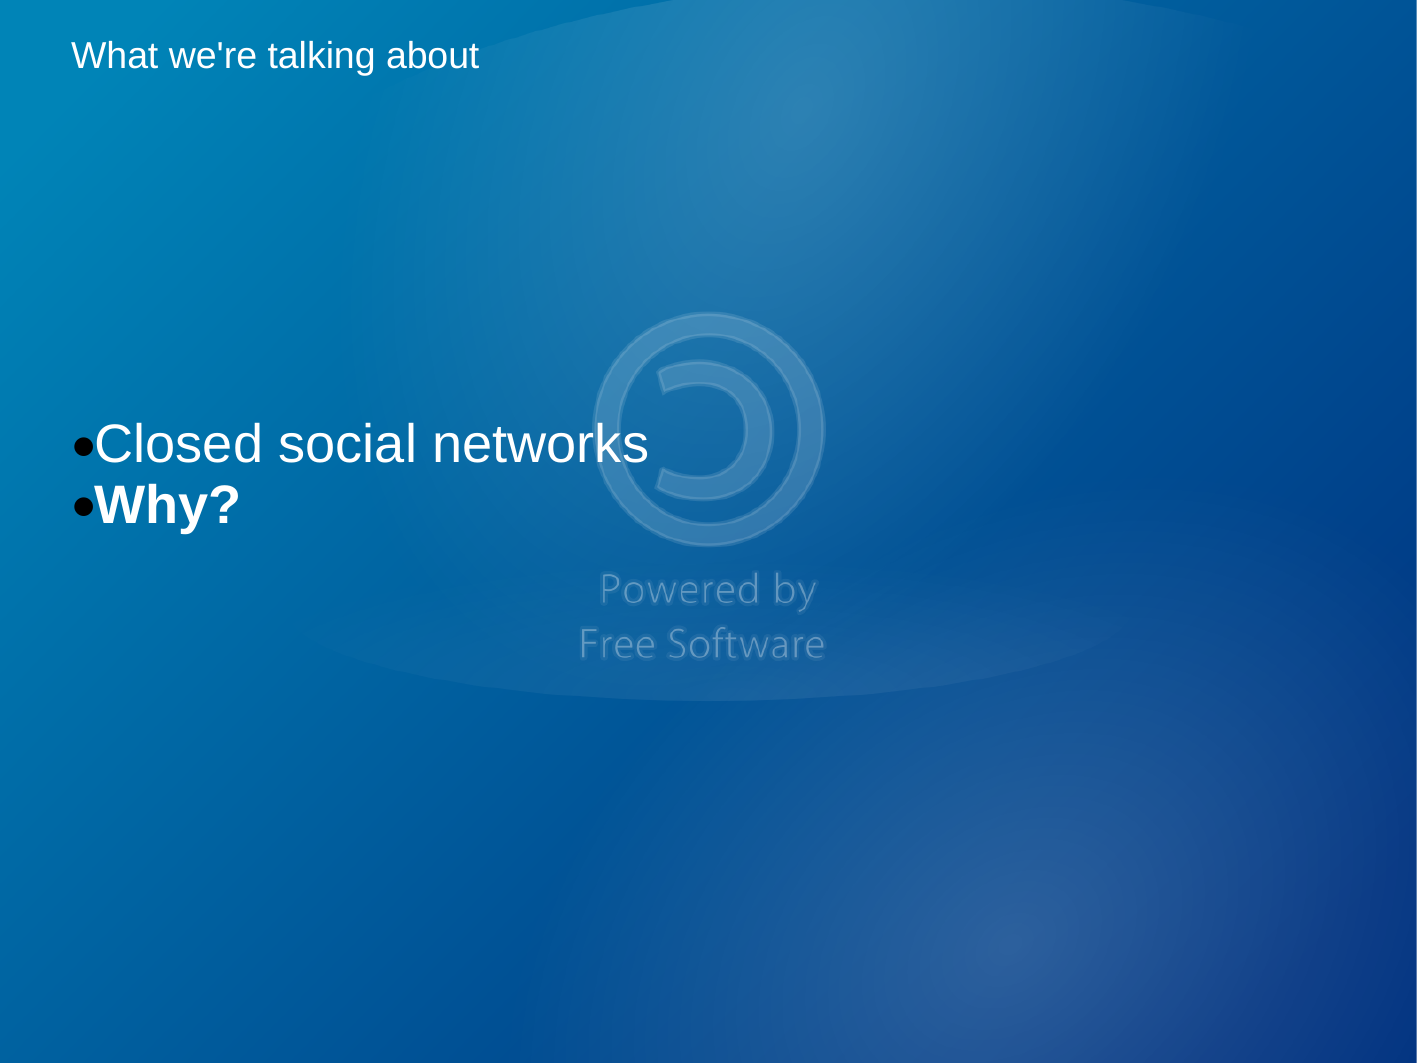

What we're talking about
Closed social networks
Why?